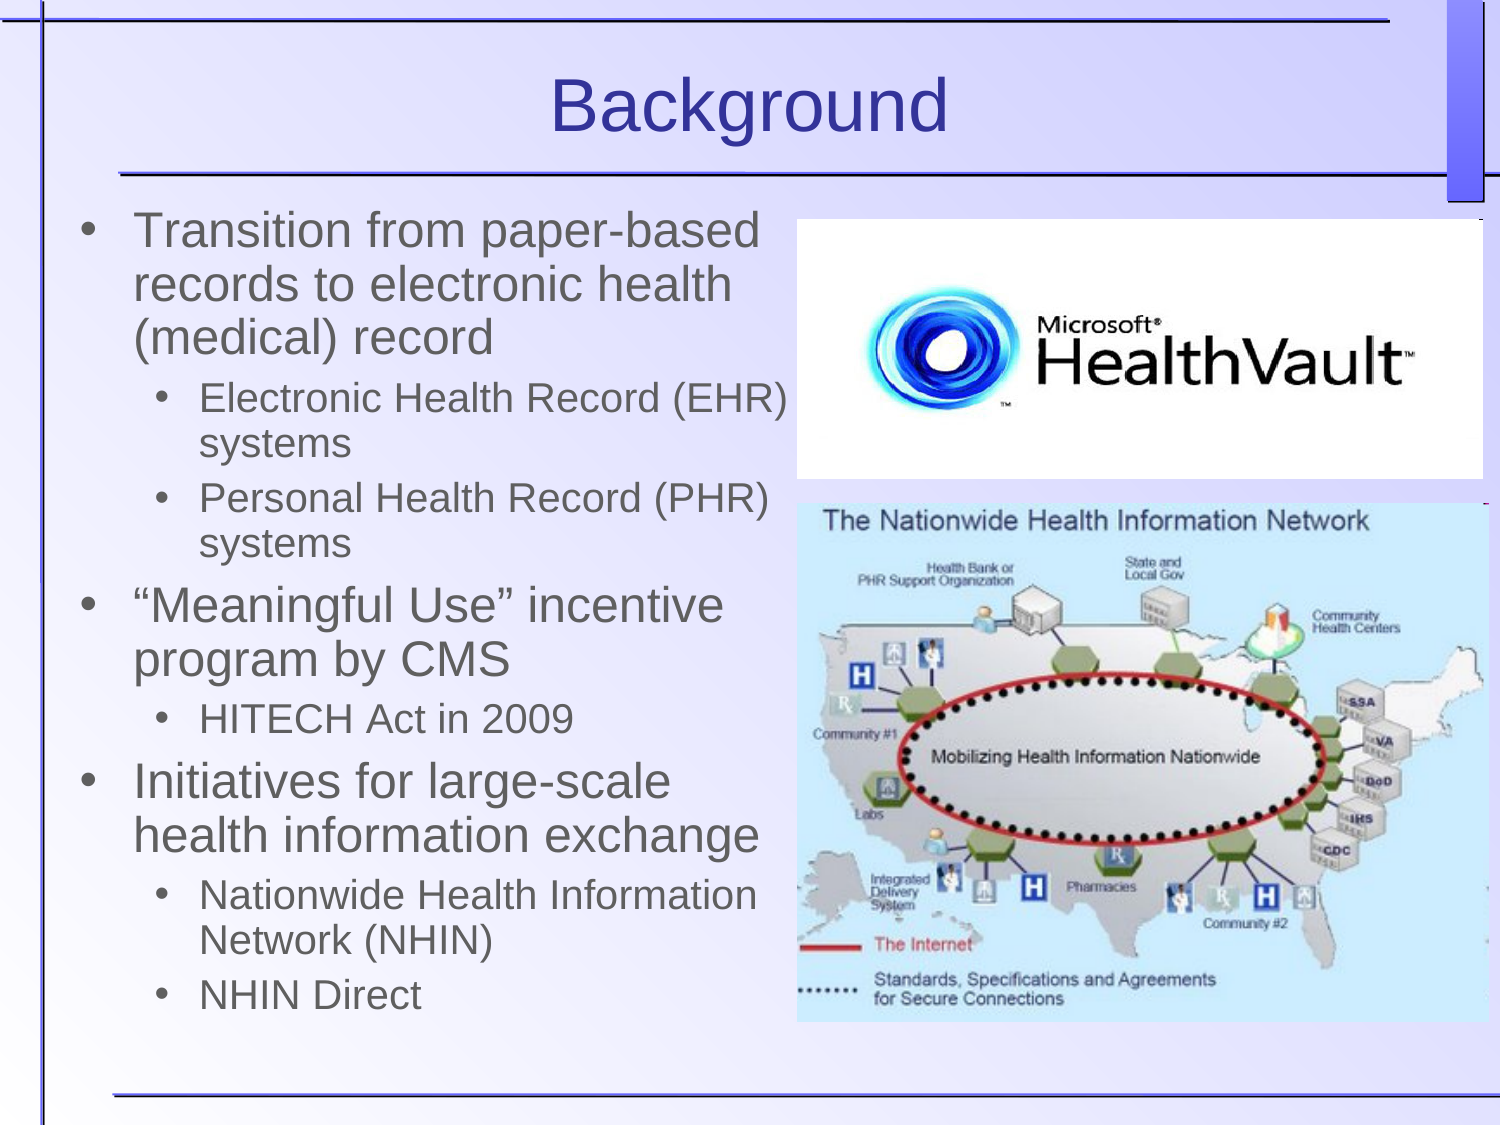

Background
Transition from paper-based records to electronic health (medical) record
Electronic Health Record (EHR) systems
Personal Health Record (PHR) systems
“Meaningful Use” incentive program by CMS
HITECH Act in 2009
Initiatives for large-scale health information exchange
Nationwide Health Information Network (NHIN)
NHIN Direct